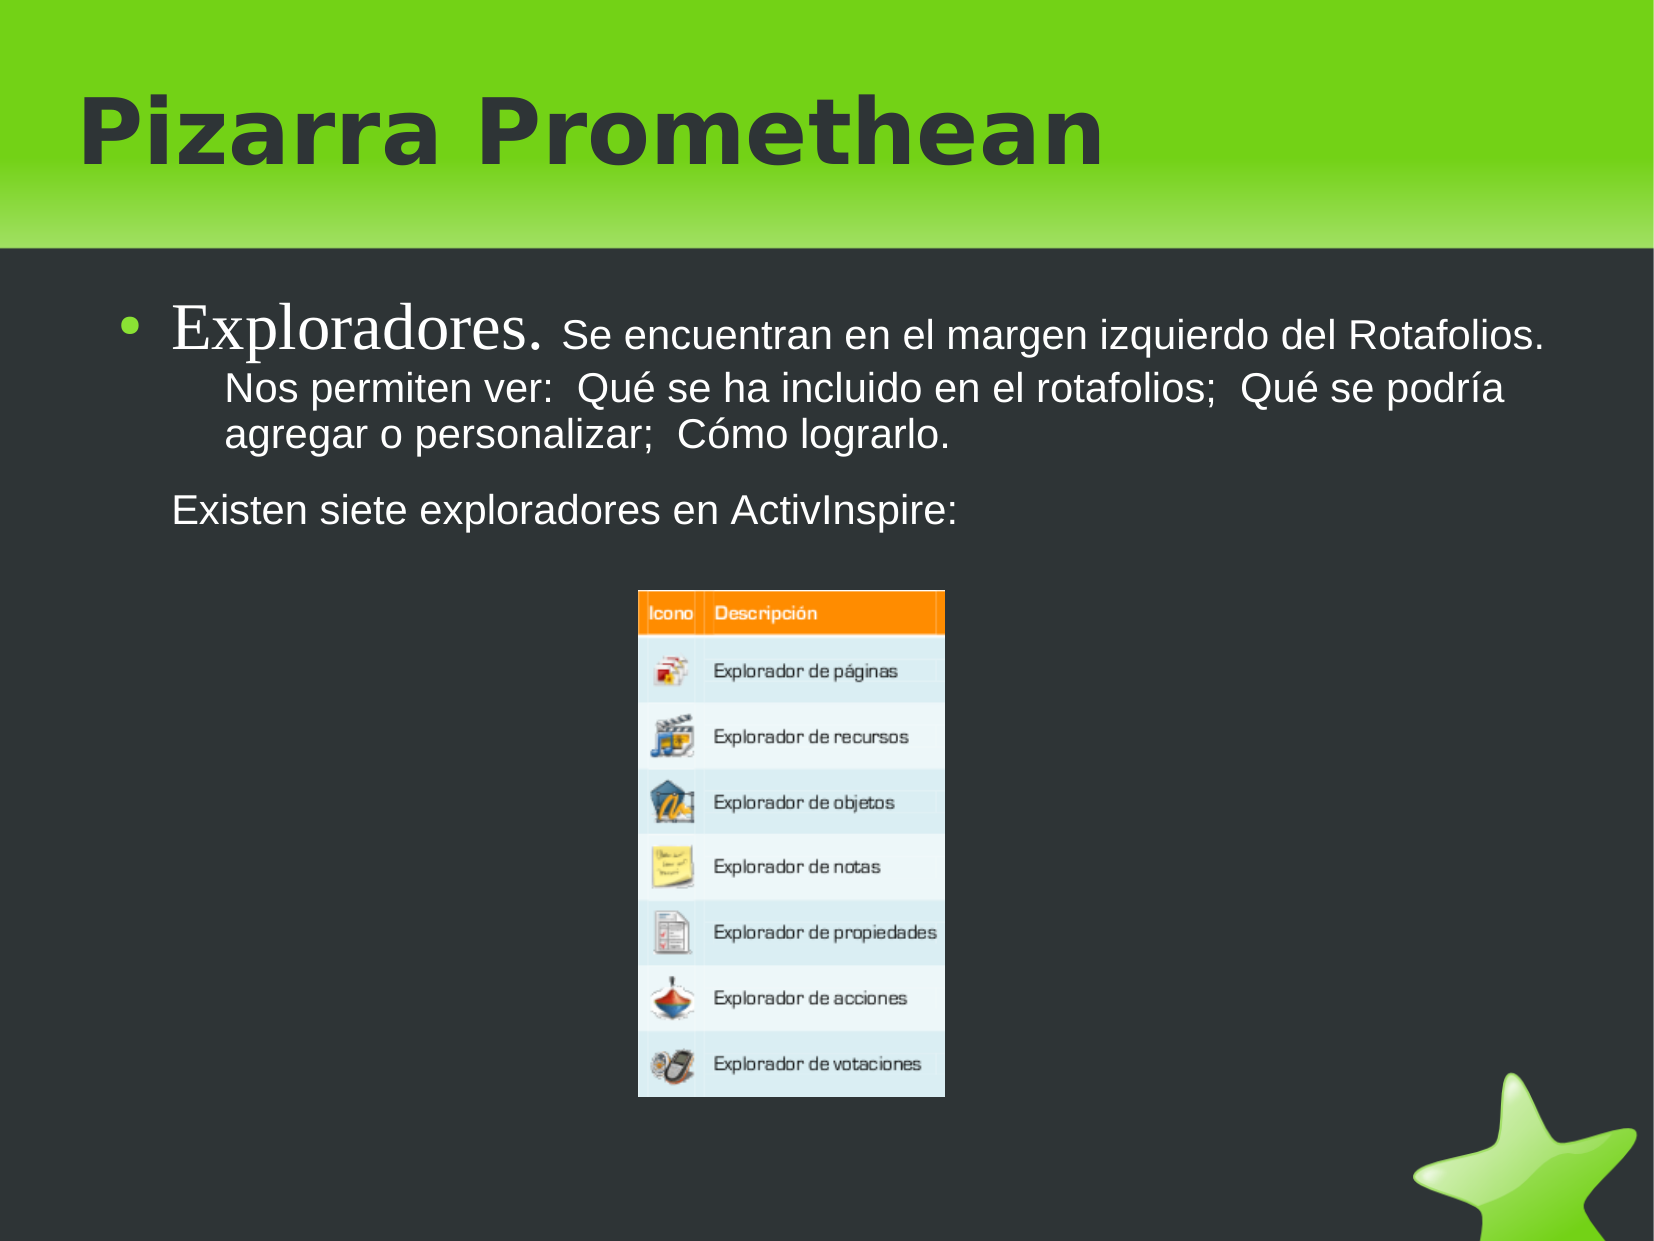

# Pizarra Promethean
Exploradores. Se encuentran en el margen izquierdo del Rotafolios. Nos permiten ver: Qué se ha incluido en el rotafolios; Qué se podría agregar o personalizar; Cómo lograrlo.
Existen siete exploradores en ActivInspire: